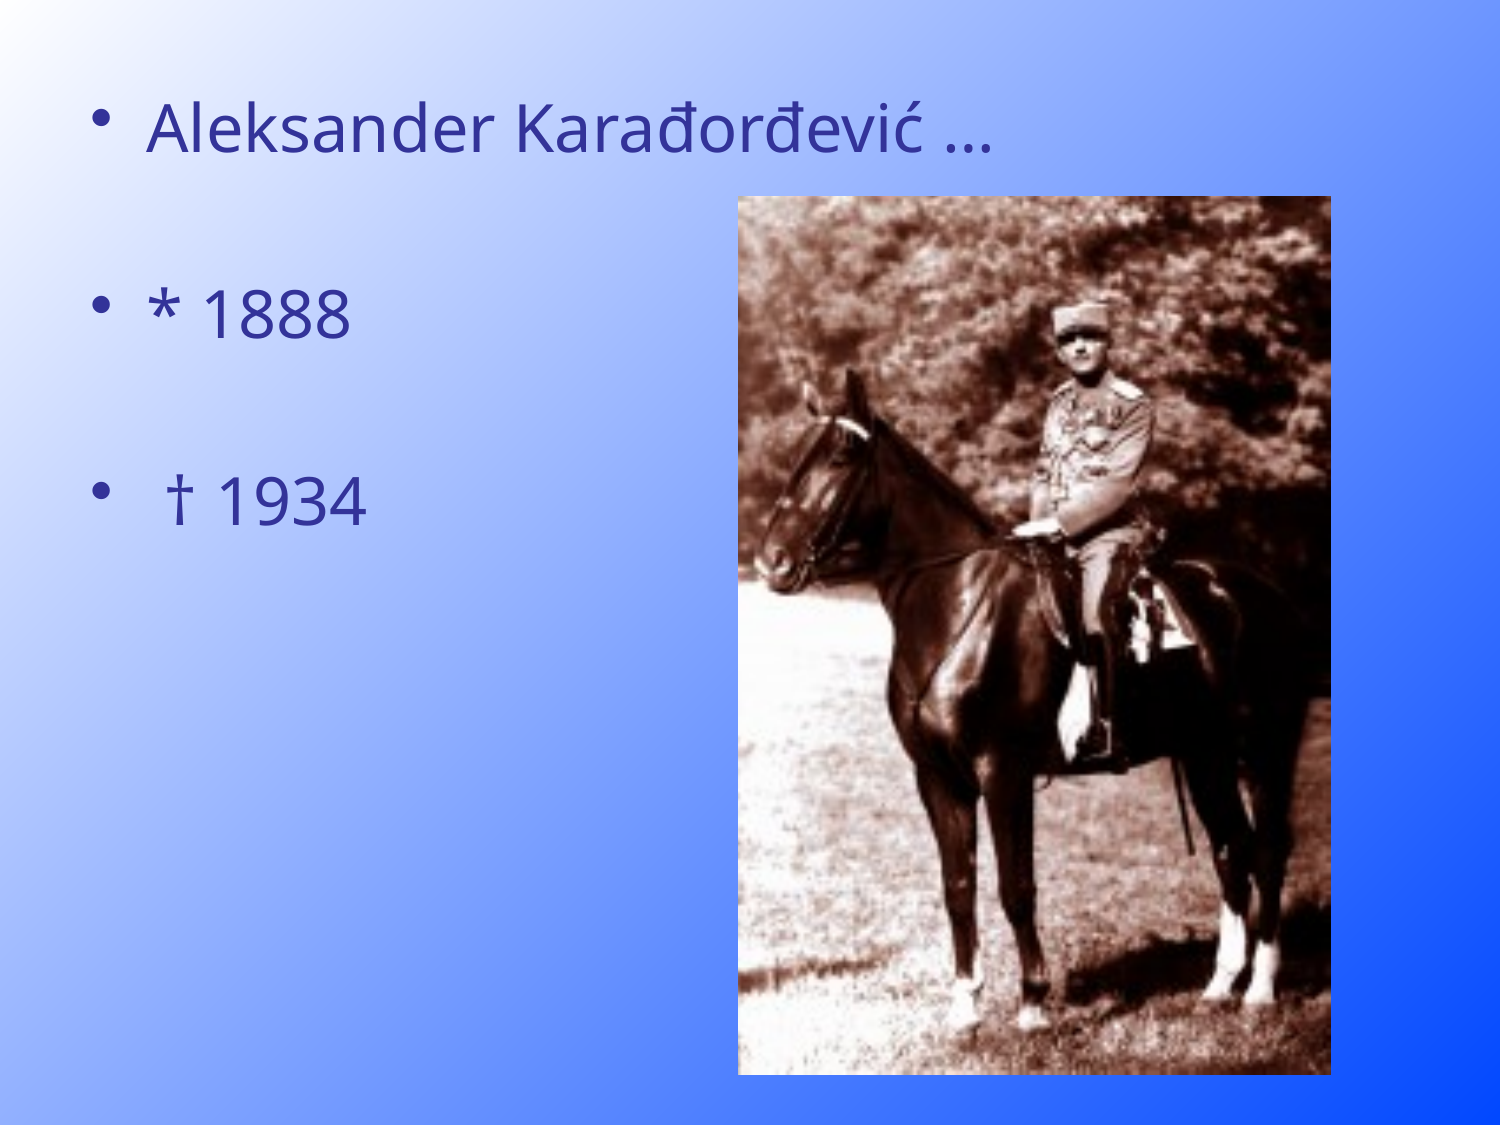

# Aleksander Karađorđević …
* 1888
 † 1934